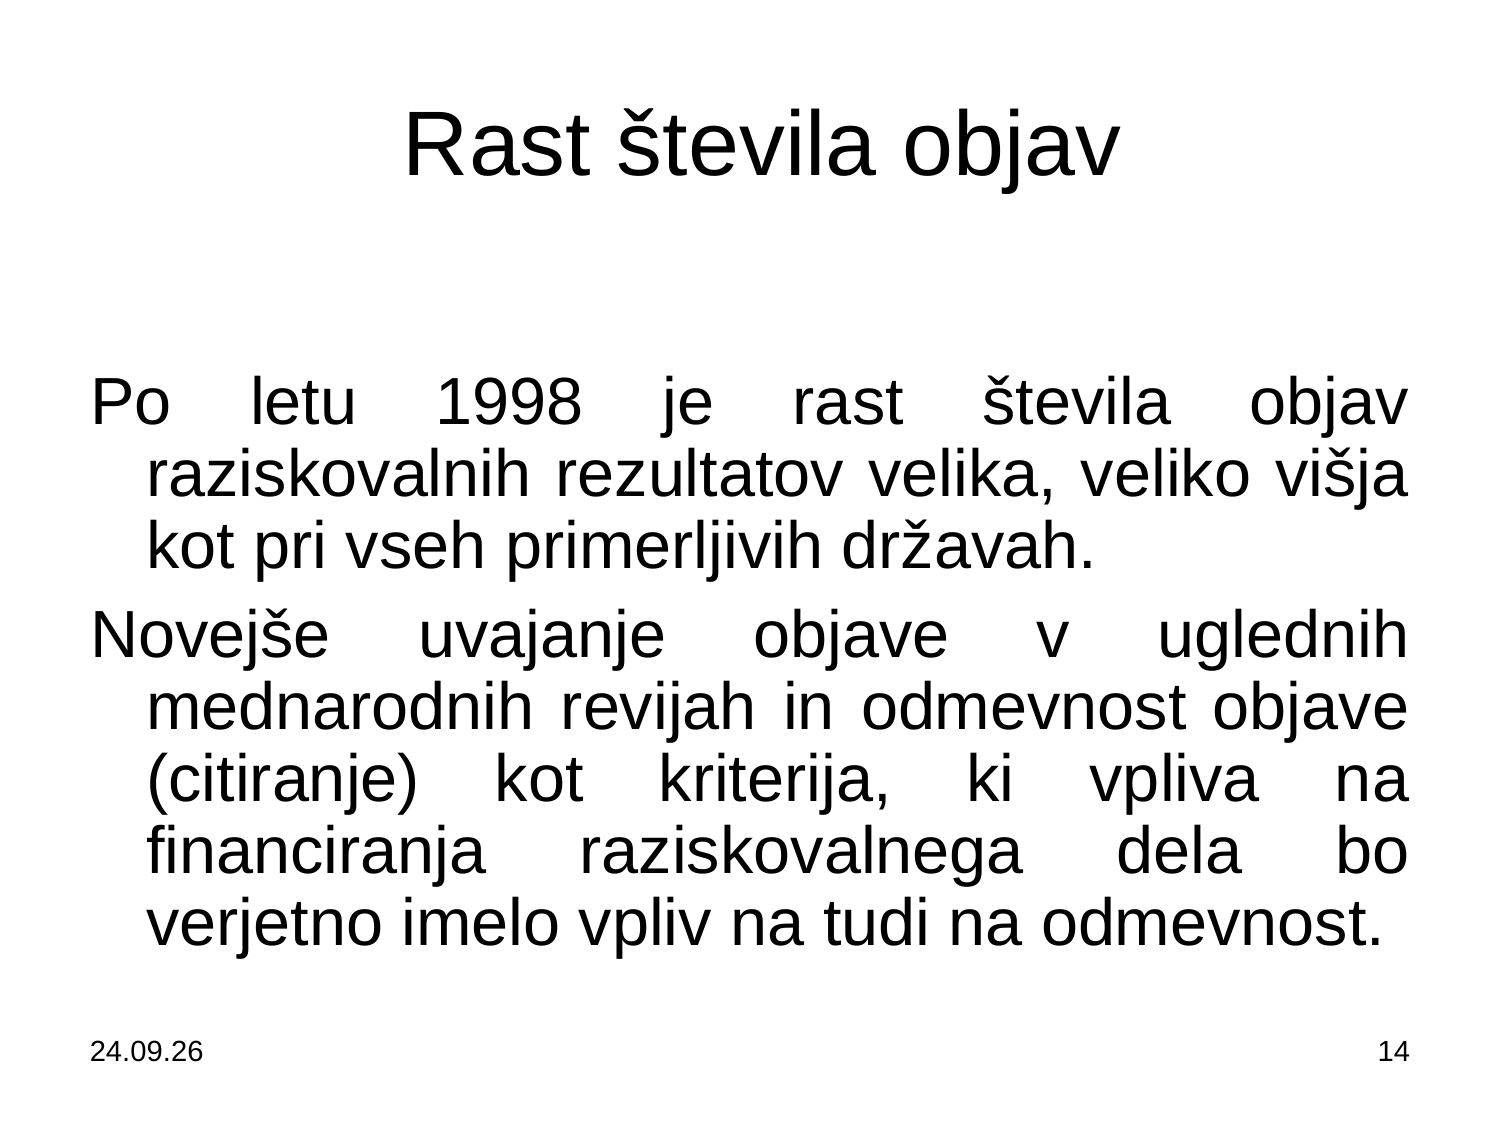

# Rast števila objav
Po letu 1998 je rast števila objav raziskovalnih rezultatov velika, veliko višja kot pri vseh primerljivih državah.
Novejše uvajanje objave v uglednih mednarodnih revijah in odmevnost objave (citiranje) kot kriterija, ki vpliva na financiranja raziskovalnega dela bo verjetno imelo vpliv na tudi na odmevnost.